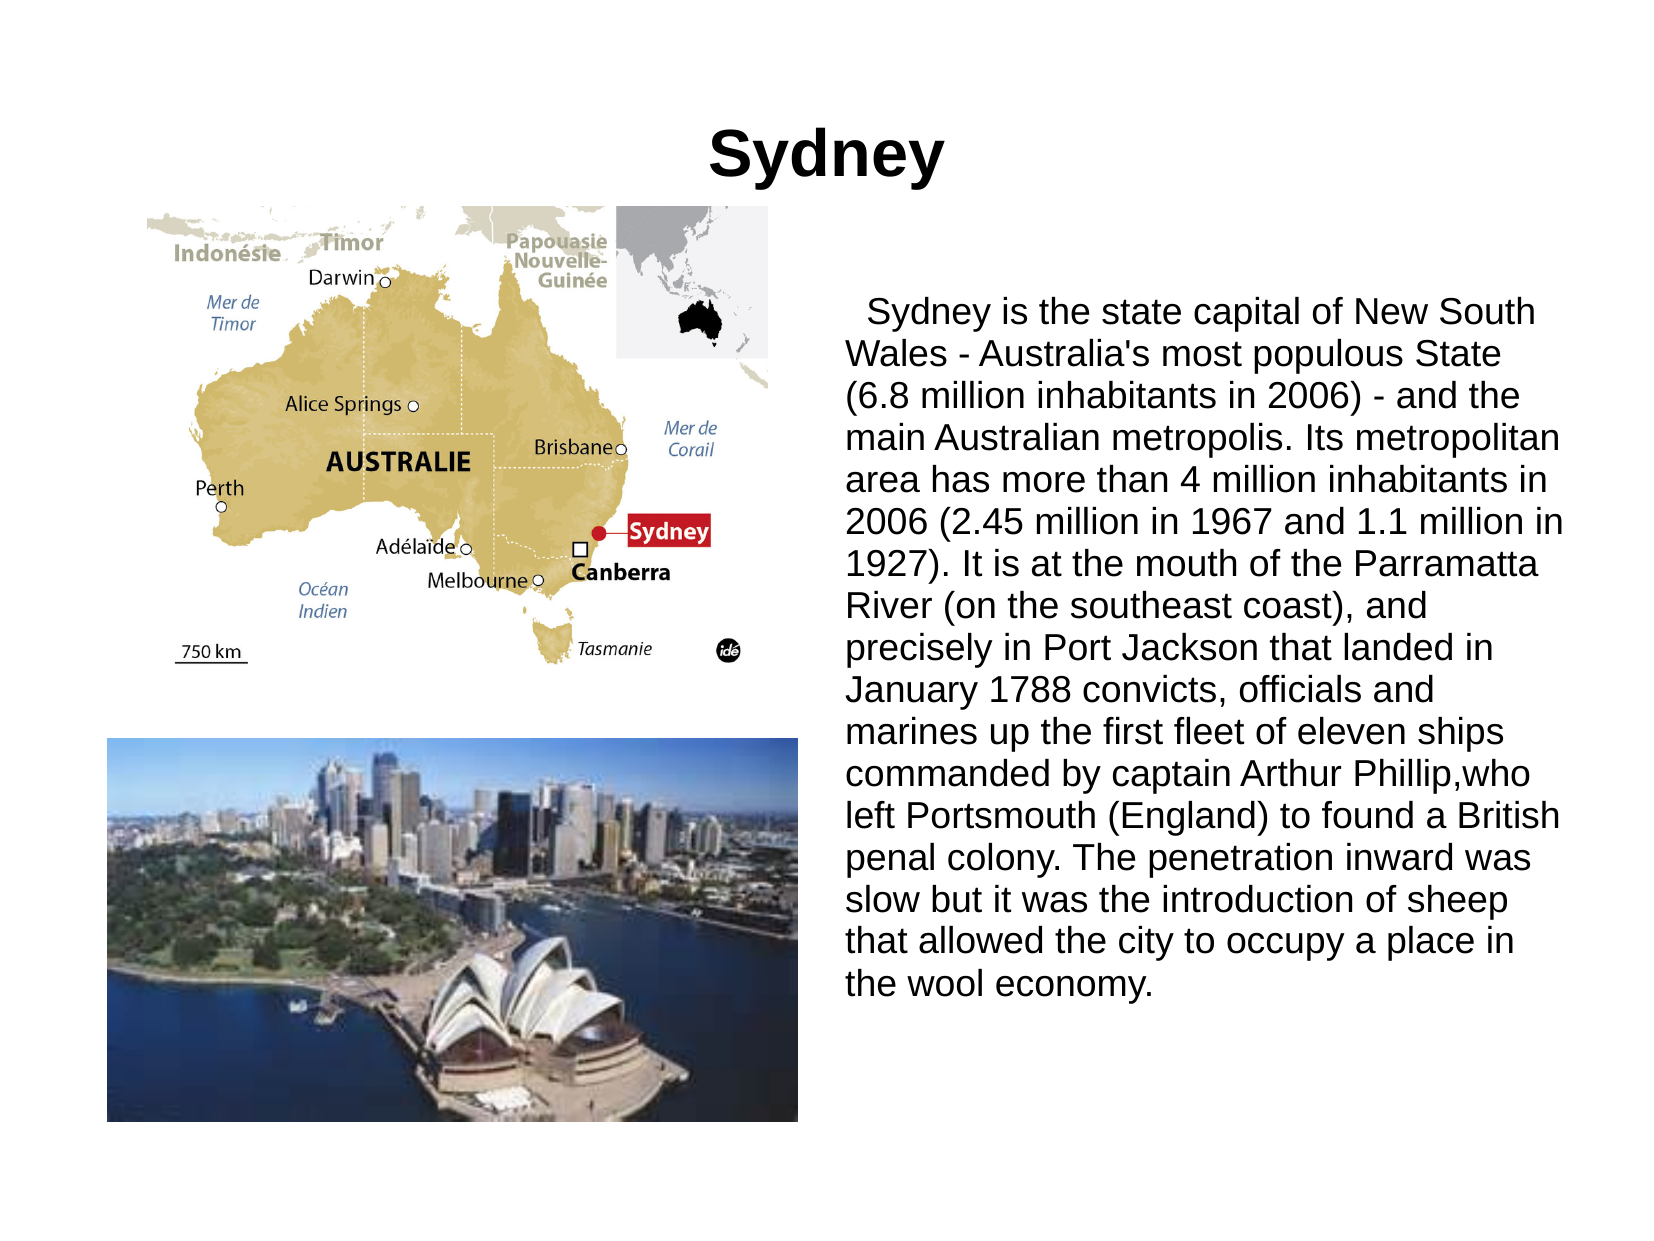

# Sydney
 Sydney is the state capital of New South Wales - Australia's most populous State (6.8 million inhabitants in 2006) - and the main Australian metropolis. Its metropolitan area has more than 4 million inhabitants in 2006 (2.45 million in 1967 and 1.1 million in 1927). It is at the mouth of the Parramatta River (on the southeast coast), and precisely in Port Jackson that landed in January 1788 convicts, officials and marines up the first fleet of eleven ships commanded by captain Arthur Phillip,who left Portsmouth (England) to found a British penal colony. The penetration inward was slow but it was the introduction of sheep that allowed the city to occupy a place in the wool economy.